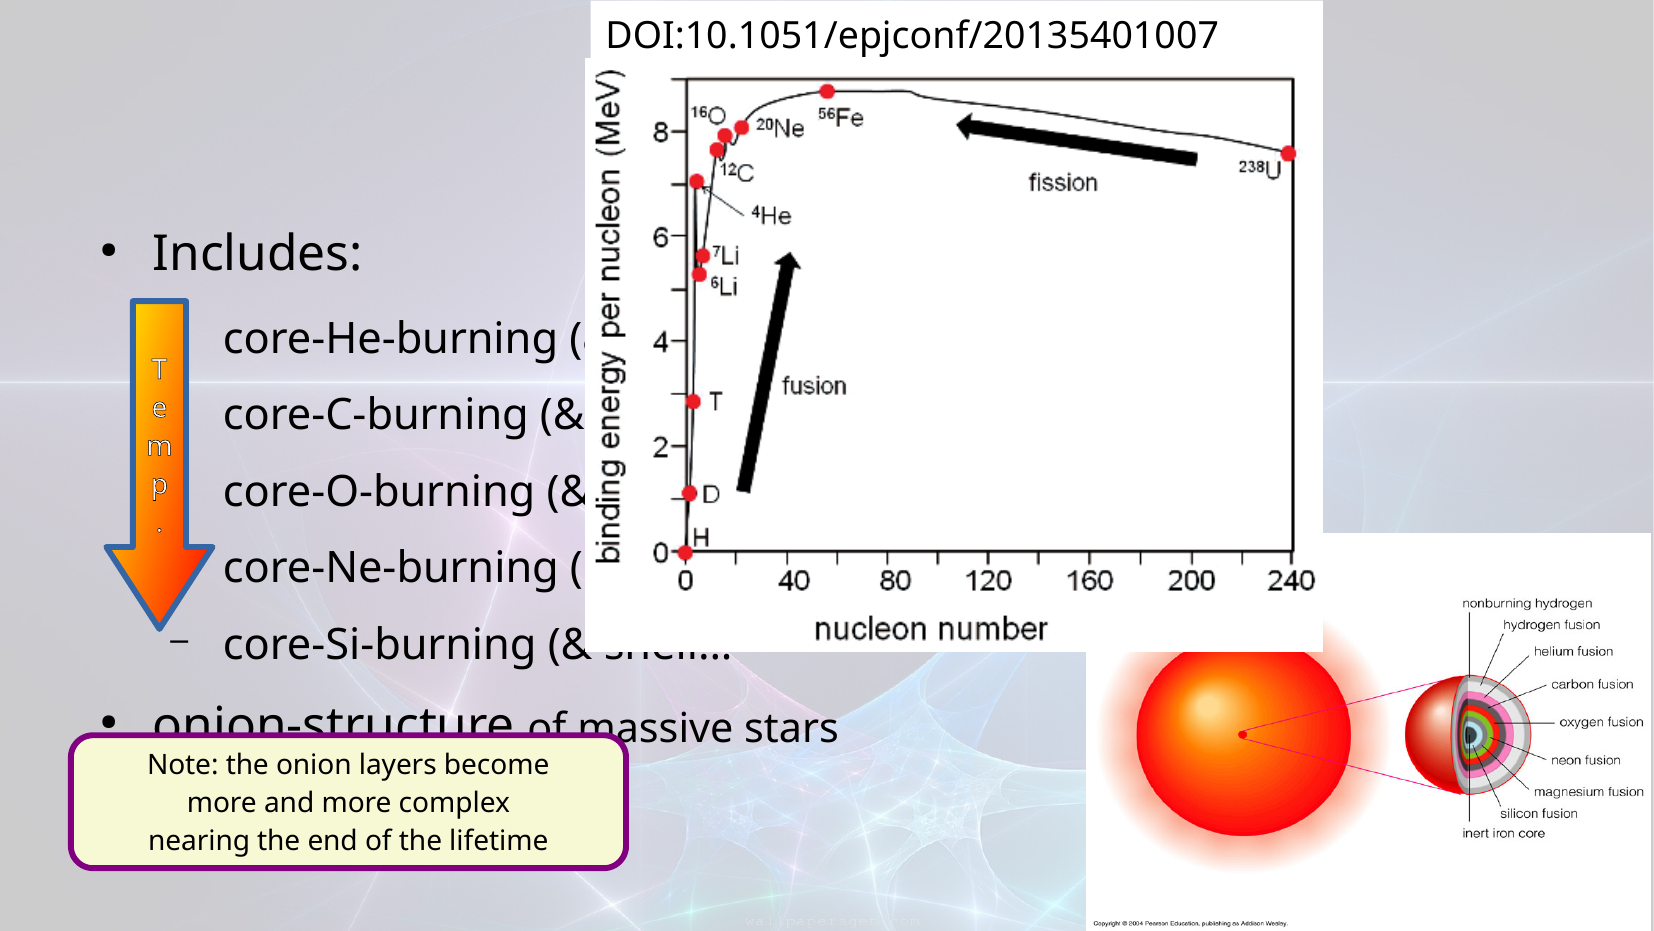

DOI:10.1051/epjconf/20135401007
# Post-MS
Includes:
core-He-burning (& shell-H-burning)
core-C-burning (& shell-He & shell-H-burning)
core-O-burning (& shell-C, shell-He, shell-H…
core-Ne-burning (& shell…
core-Si-burning (& shell...
onion-structure of massive stars
T
e
m
p
.
Note: the onion layers become
more and more complex
nearing the end of the lifetime